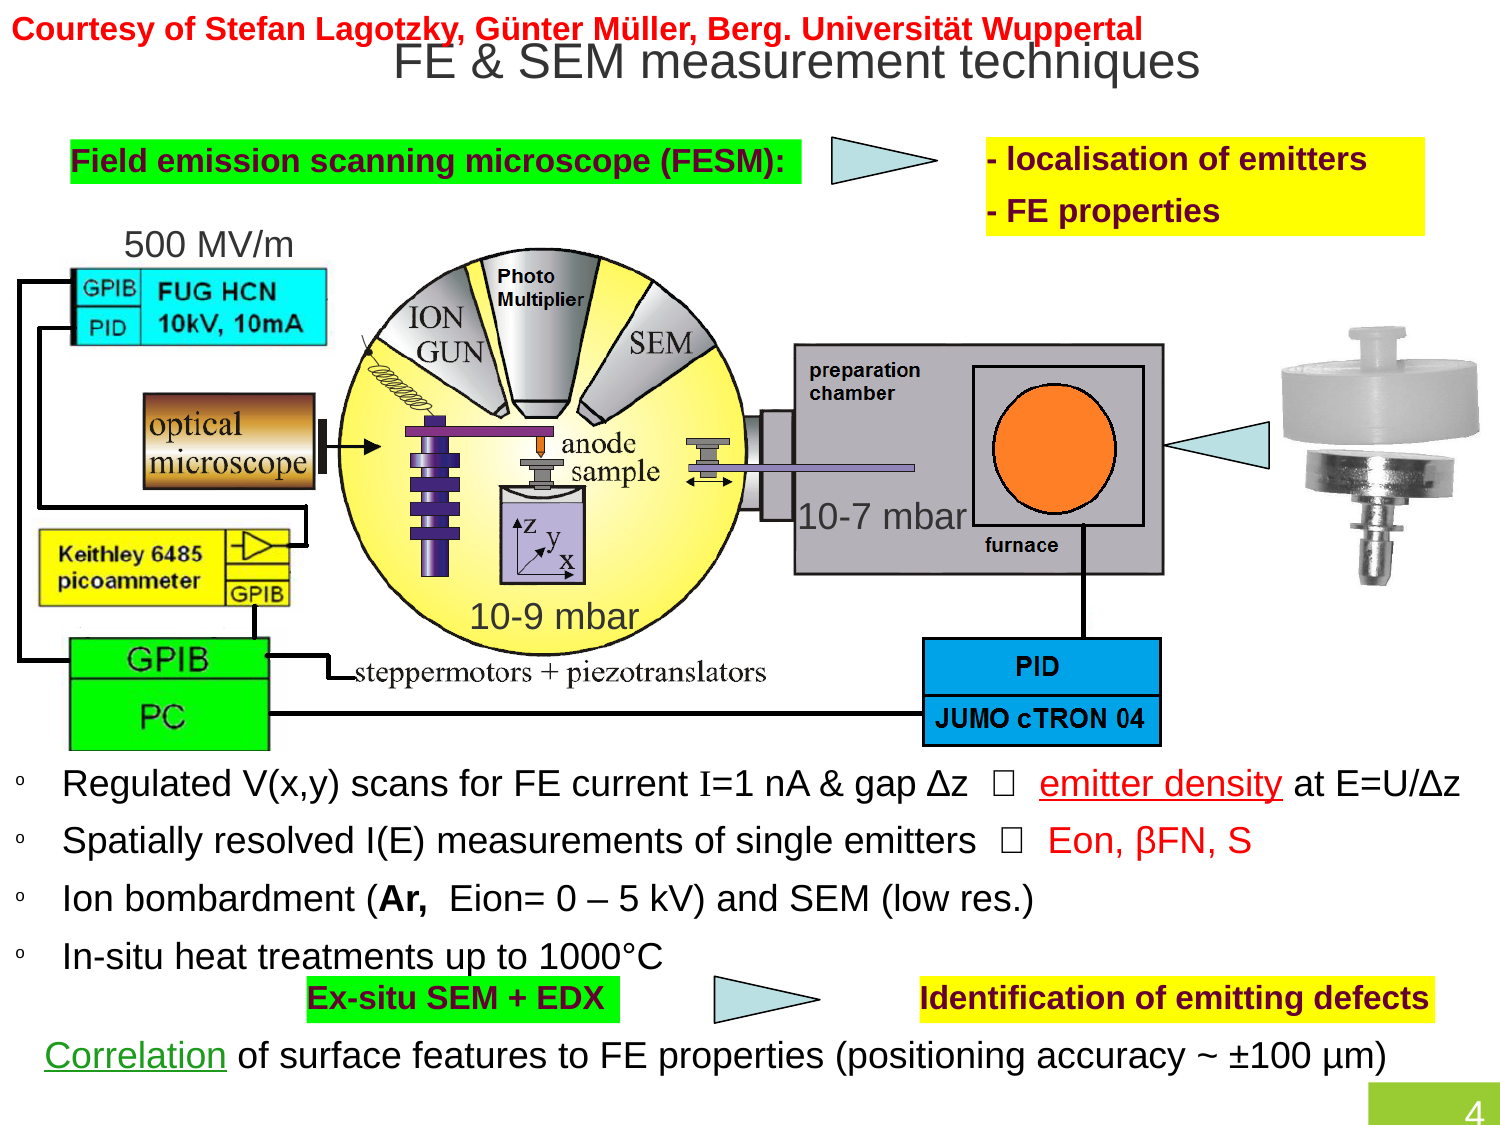

Courtesy of Stefan Lagotzky, Günter Müller, Berg. Universität Wuppertal
FE & SEM measurement techniques
- localisation of emitters
- FE properties
Field emission scanning microscope (FESM):
500 MV/m
10-7 mbar
10-9 mbar
Regulated V(x,y) scans for FE current I=1 nA & gap ∆z  emitter density at E=U/∆z
Spatially resolved I(E) measurements of single emitters  Eon, βFN, S
Ion bombardment (Ar, Eion= 0 – 5 kV) and SEM (low res.)
In-situ heat treatments up to 1000°C
Ex-situ SEM + EDX
Identification of emitting defects
Correlation of surface features to FE properties (positioning accuracy ~ ±100 µm)